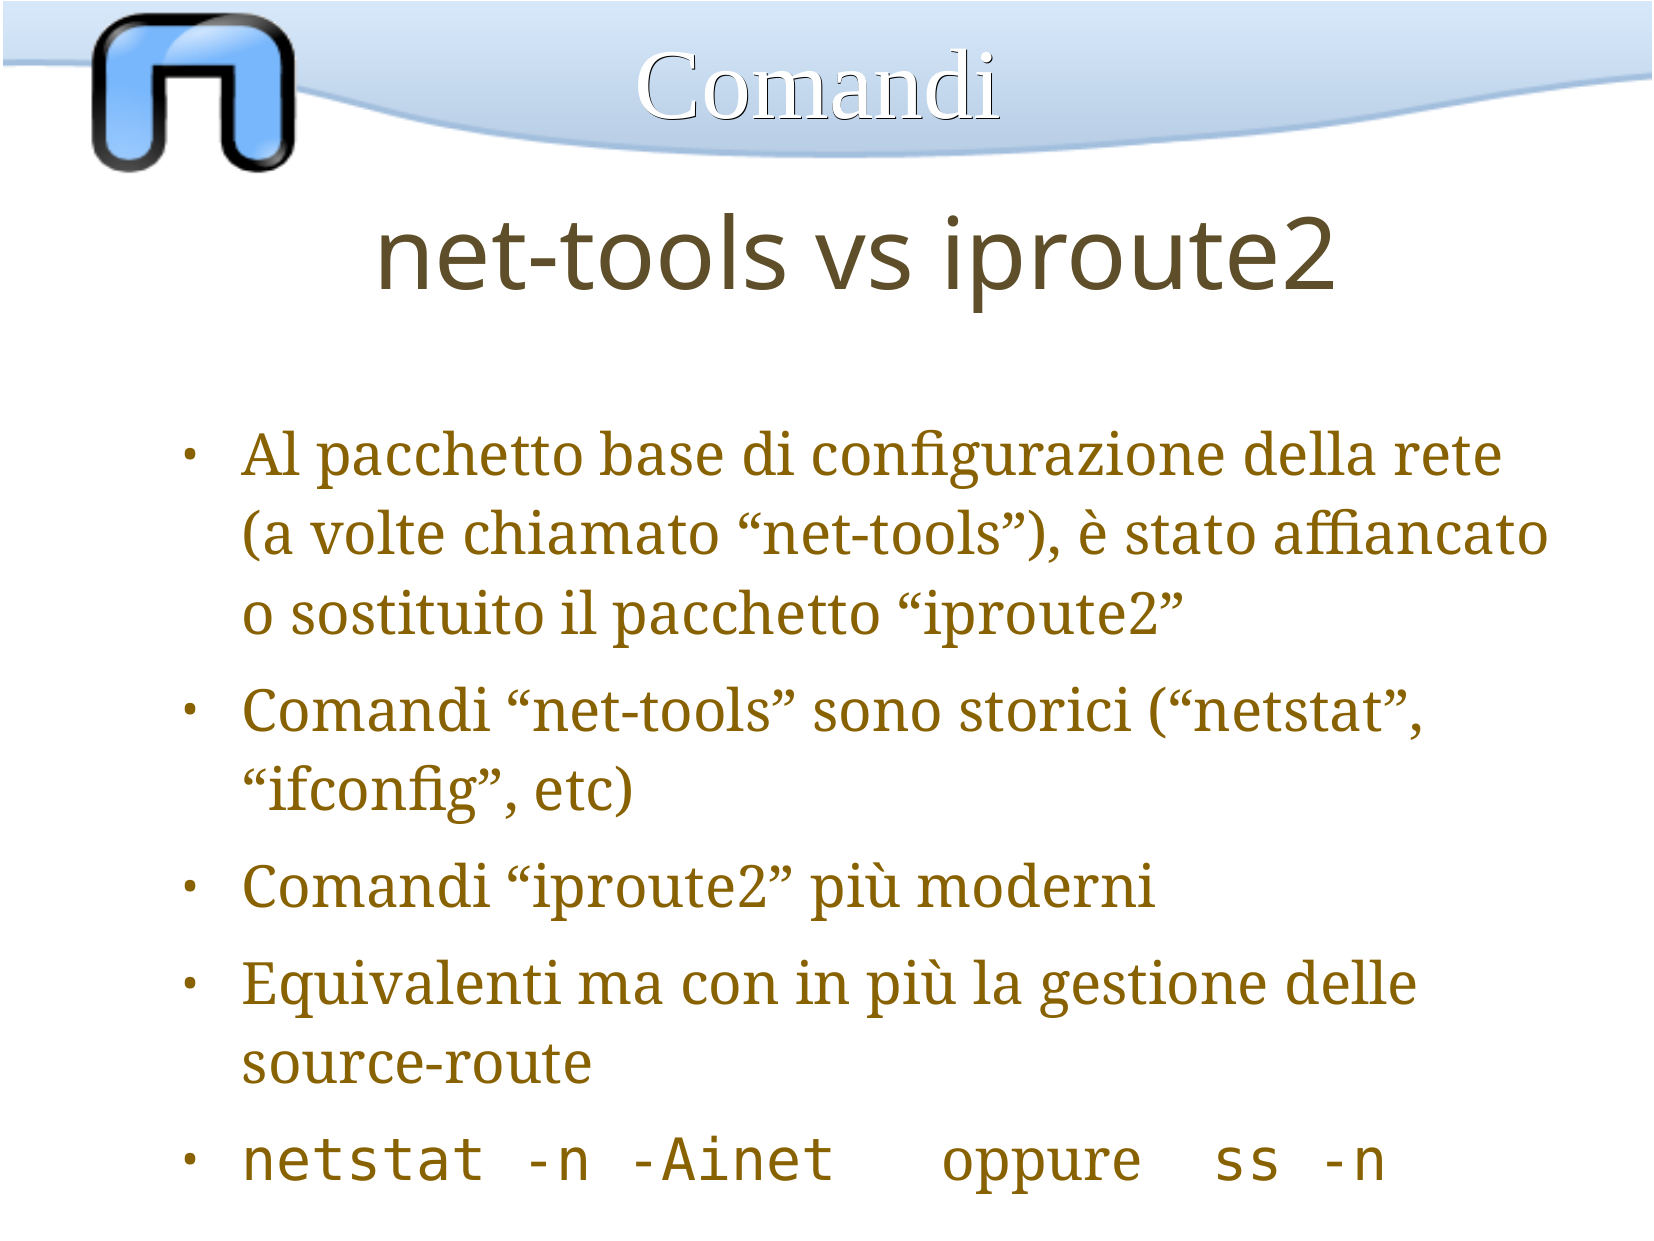

Comandi
# net-tools vs iproute2
Al pacchetto base di configurazione della rete (a volte chiamato “net-tools”), è stato affiancato o sostituito il pacchetto “iproute2”
Comandi “net-tools” sono storici (“netstat”, “ifconfig”, etc)
Comandi “iproute2” più moderni
Equivalenti ma con in più la gestione delle source-route
netstat -n -Ainet oppure ss -n